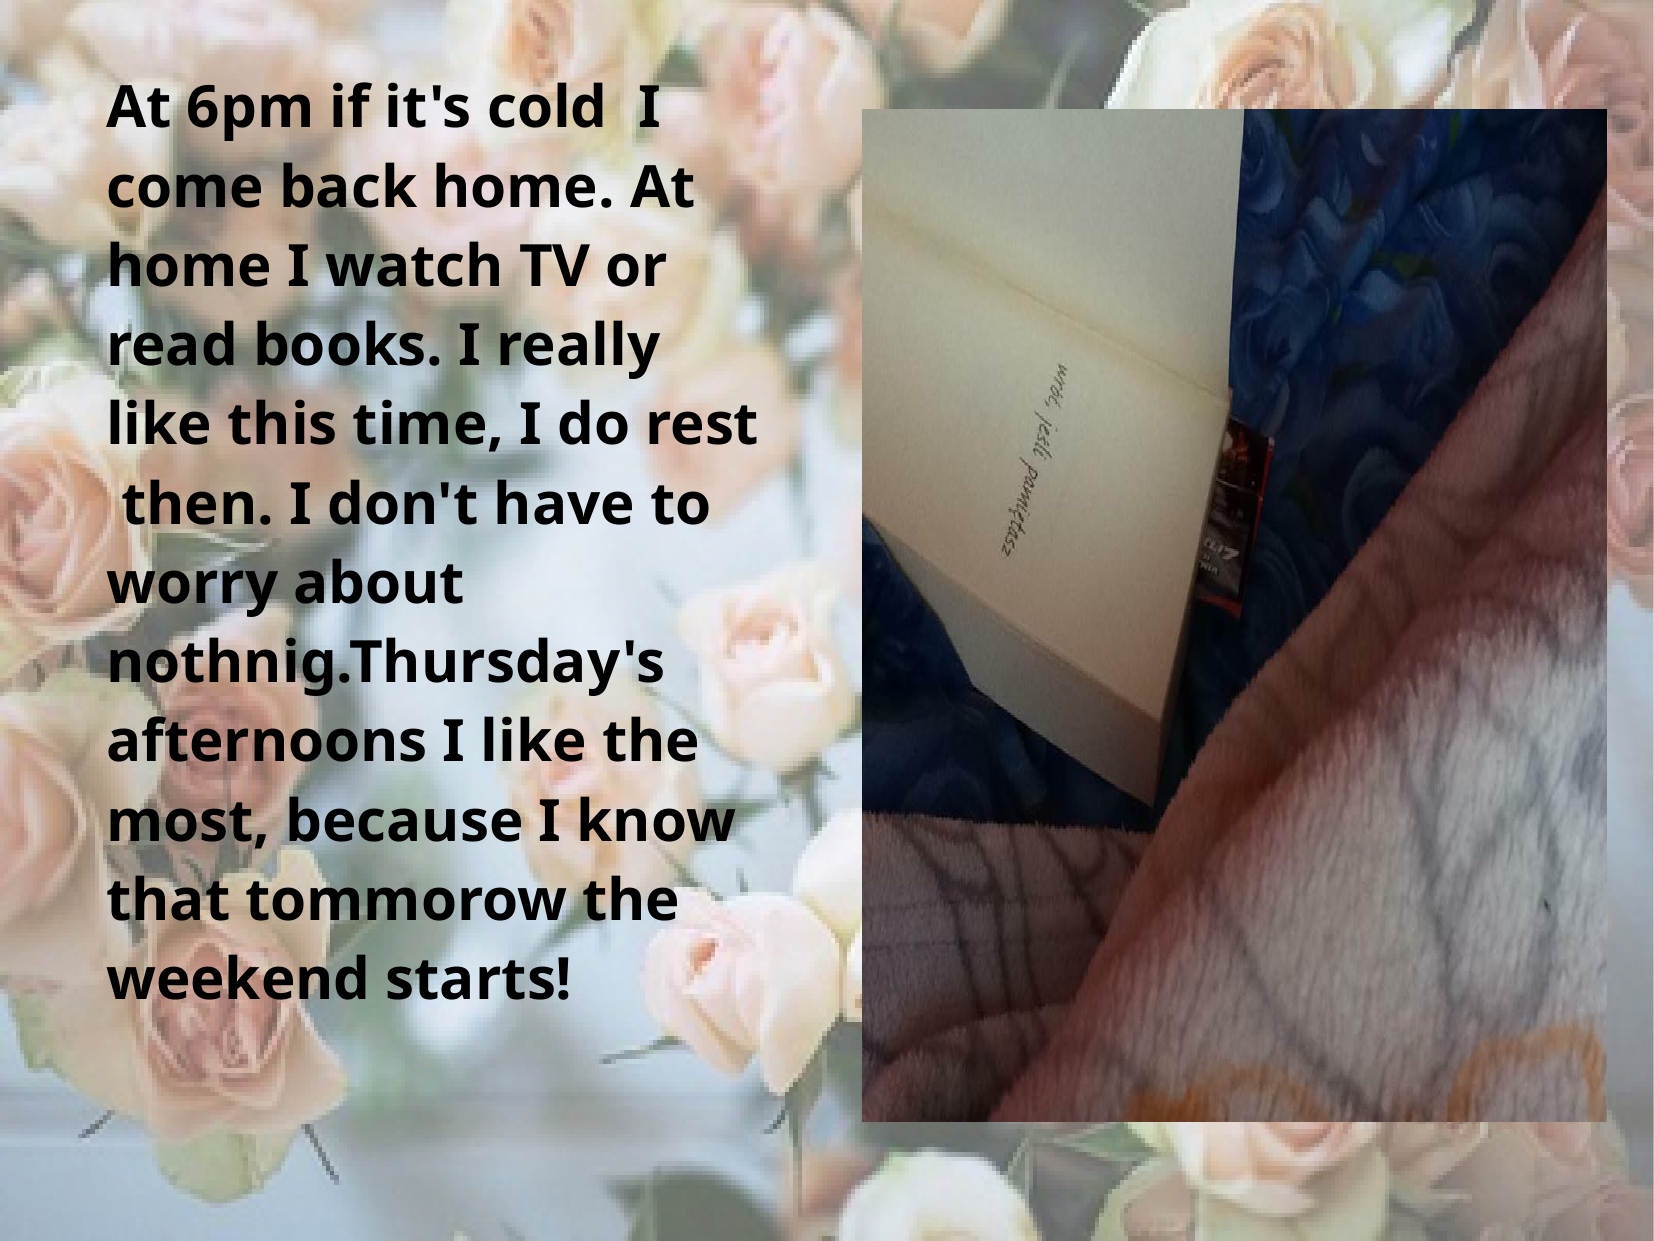

# At 6pm if it's cold I come back home. At home I watch TV or read books. I really like this time, I do rest then. I don't have to worry about nothnig.Thursday's afternoons I like the most, because I know that tommorow the weekend starts!